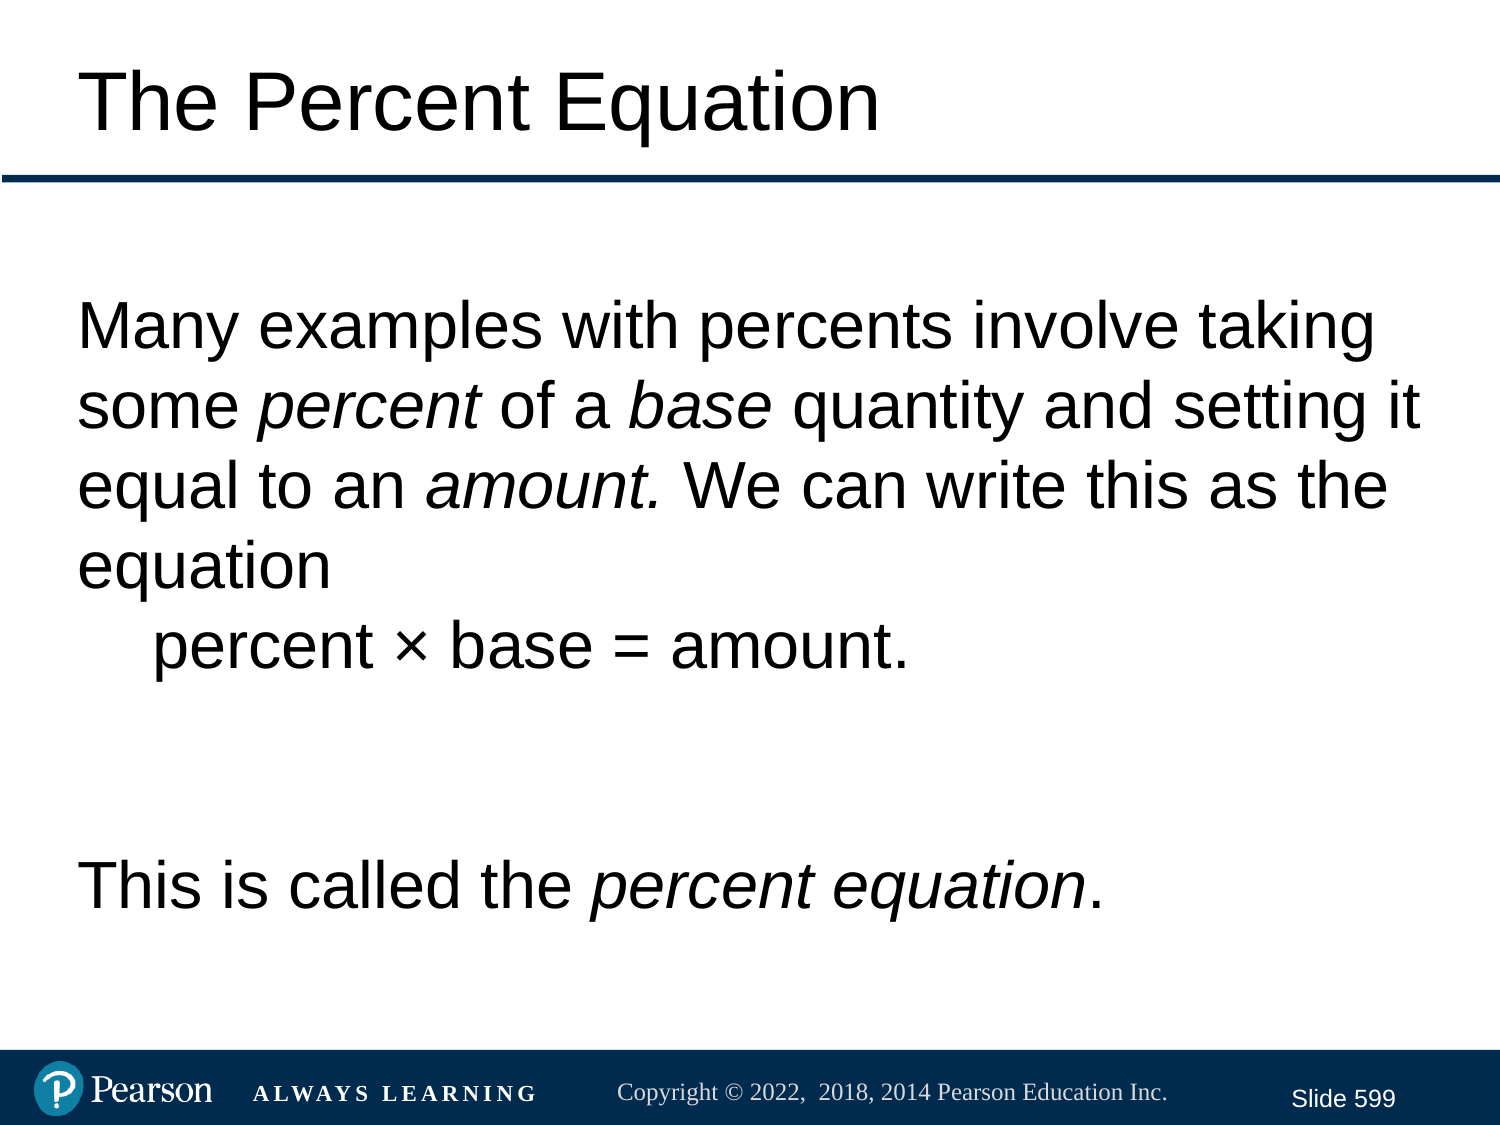

The Percent Equation
Many examples with percents involve taking some percent of a base quantity and setting it equal to an amount. We can write this as the equation
	percent × base = amount.
This is called the percent equation.